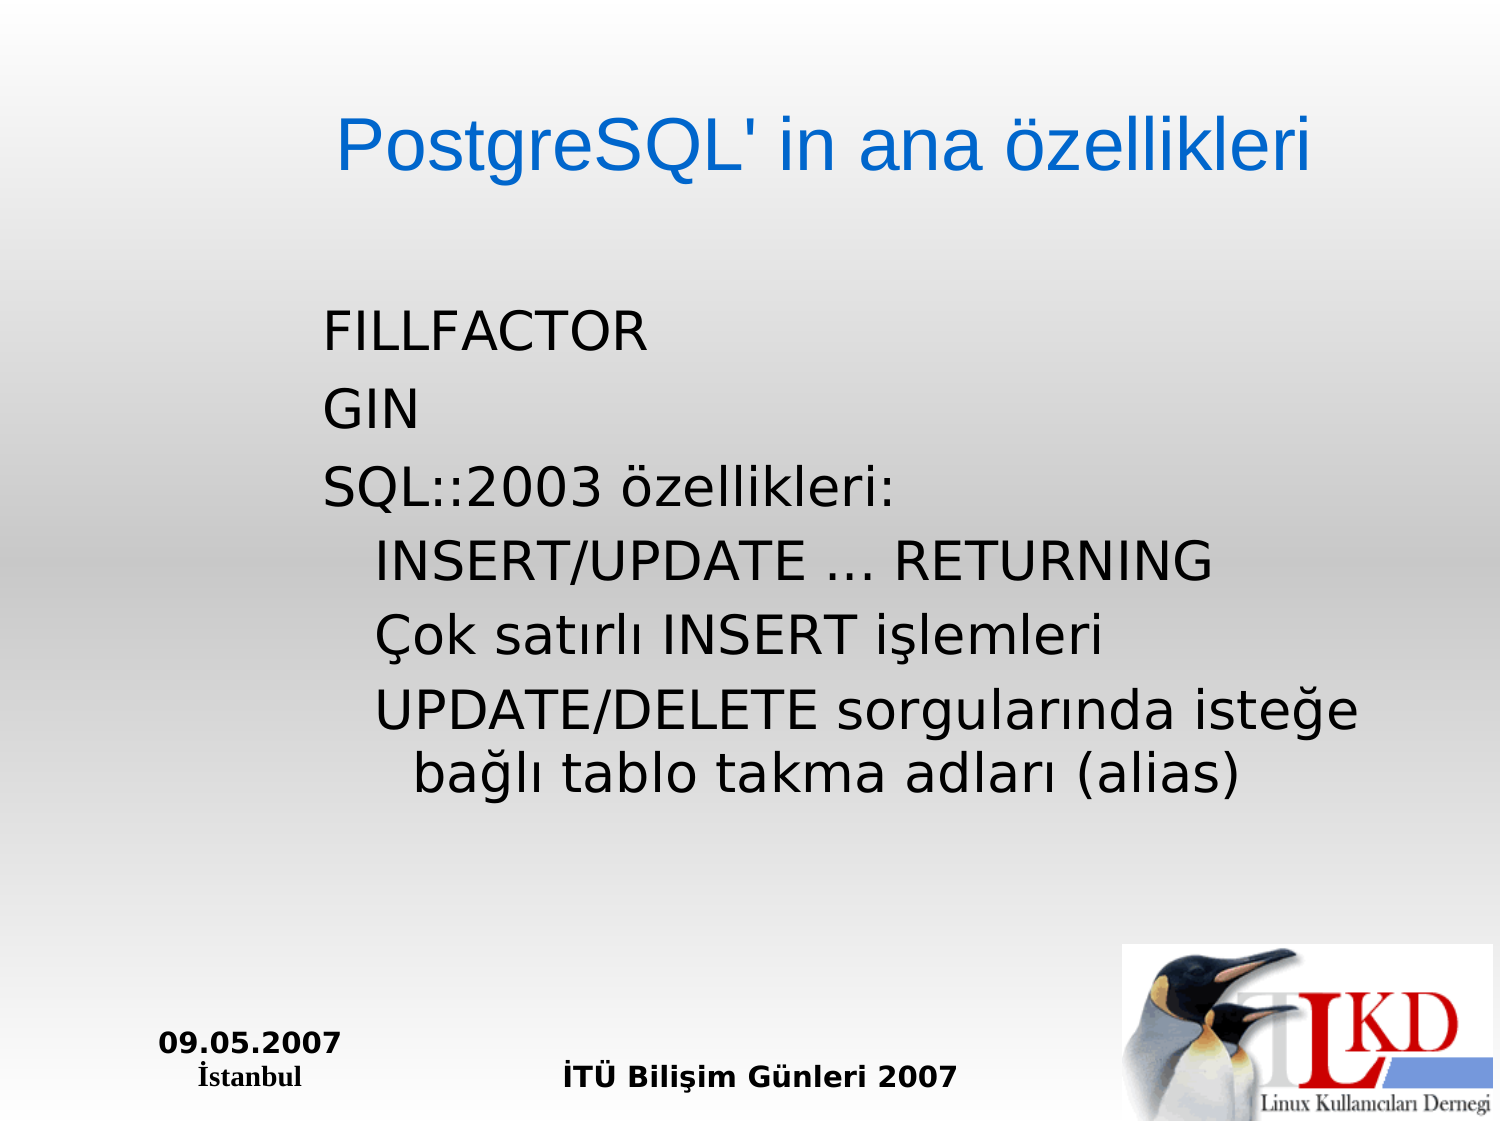

# PostgreSQL' in ana özellikleri
FILLFACTOR
GIN
SQL::2003 özellikleri:
INSERT/UPDATE ... RETURNING
Çok satırlı INSERT işlemleri
UPDATE/DELETE sorgularında isteğe bağlı tablo takma adları (alias)